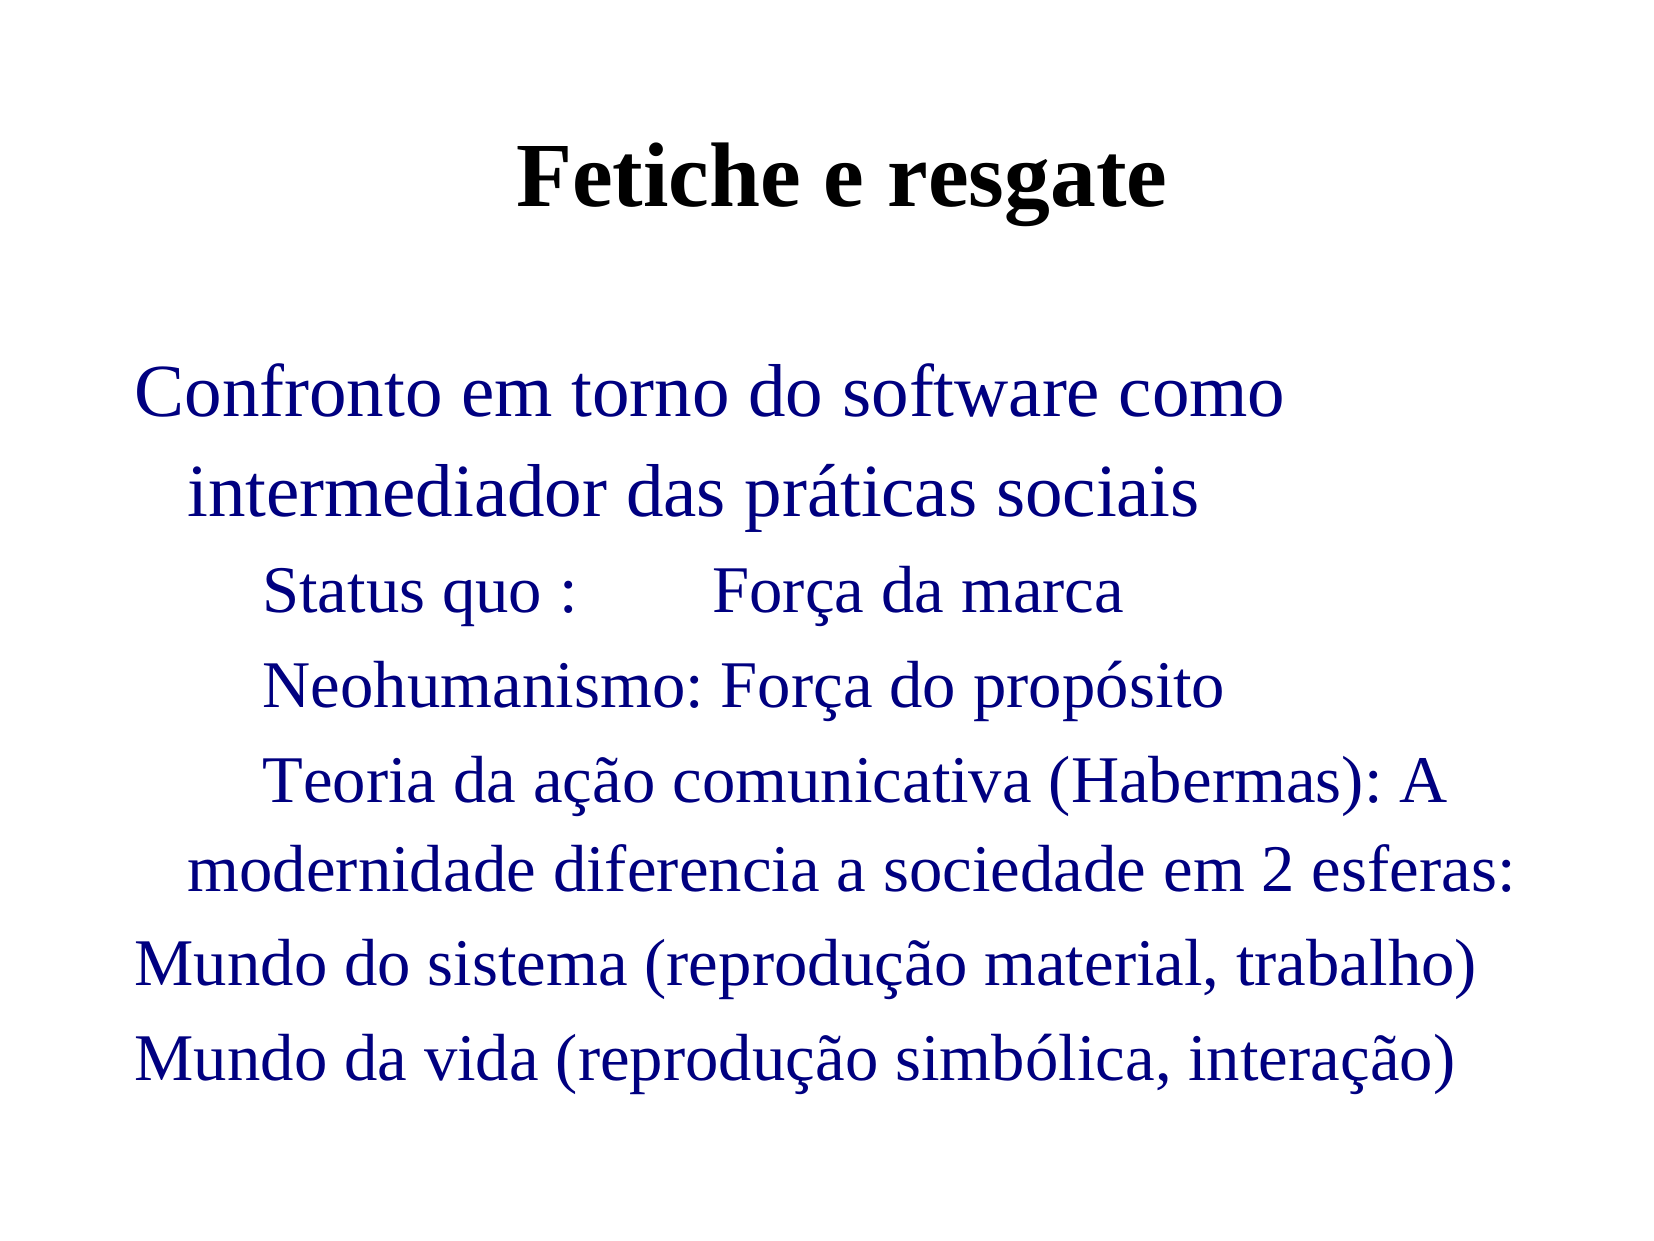

# Fetiche e resgate
Confronto em torno do software como intermediador das práticas sociais
	Status quo : 		Força da marca
	Neohumanismo: Força do propósito
	Teoria da ação comunicativa (Habermas): A modernidade diferencia a sociedade em 2 esferas:
Mundo do sistema (reprodução material, trabalho)
Mundo da vida (reprodução simbólica, interação)